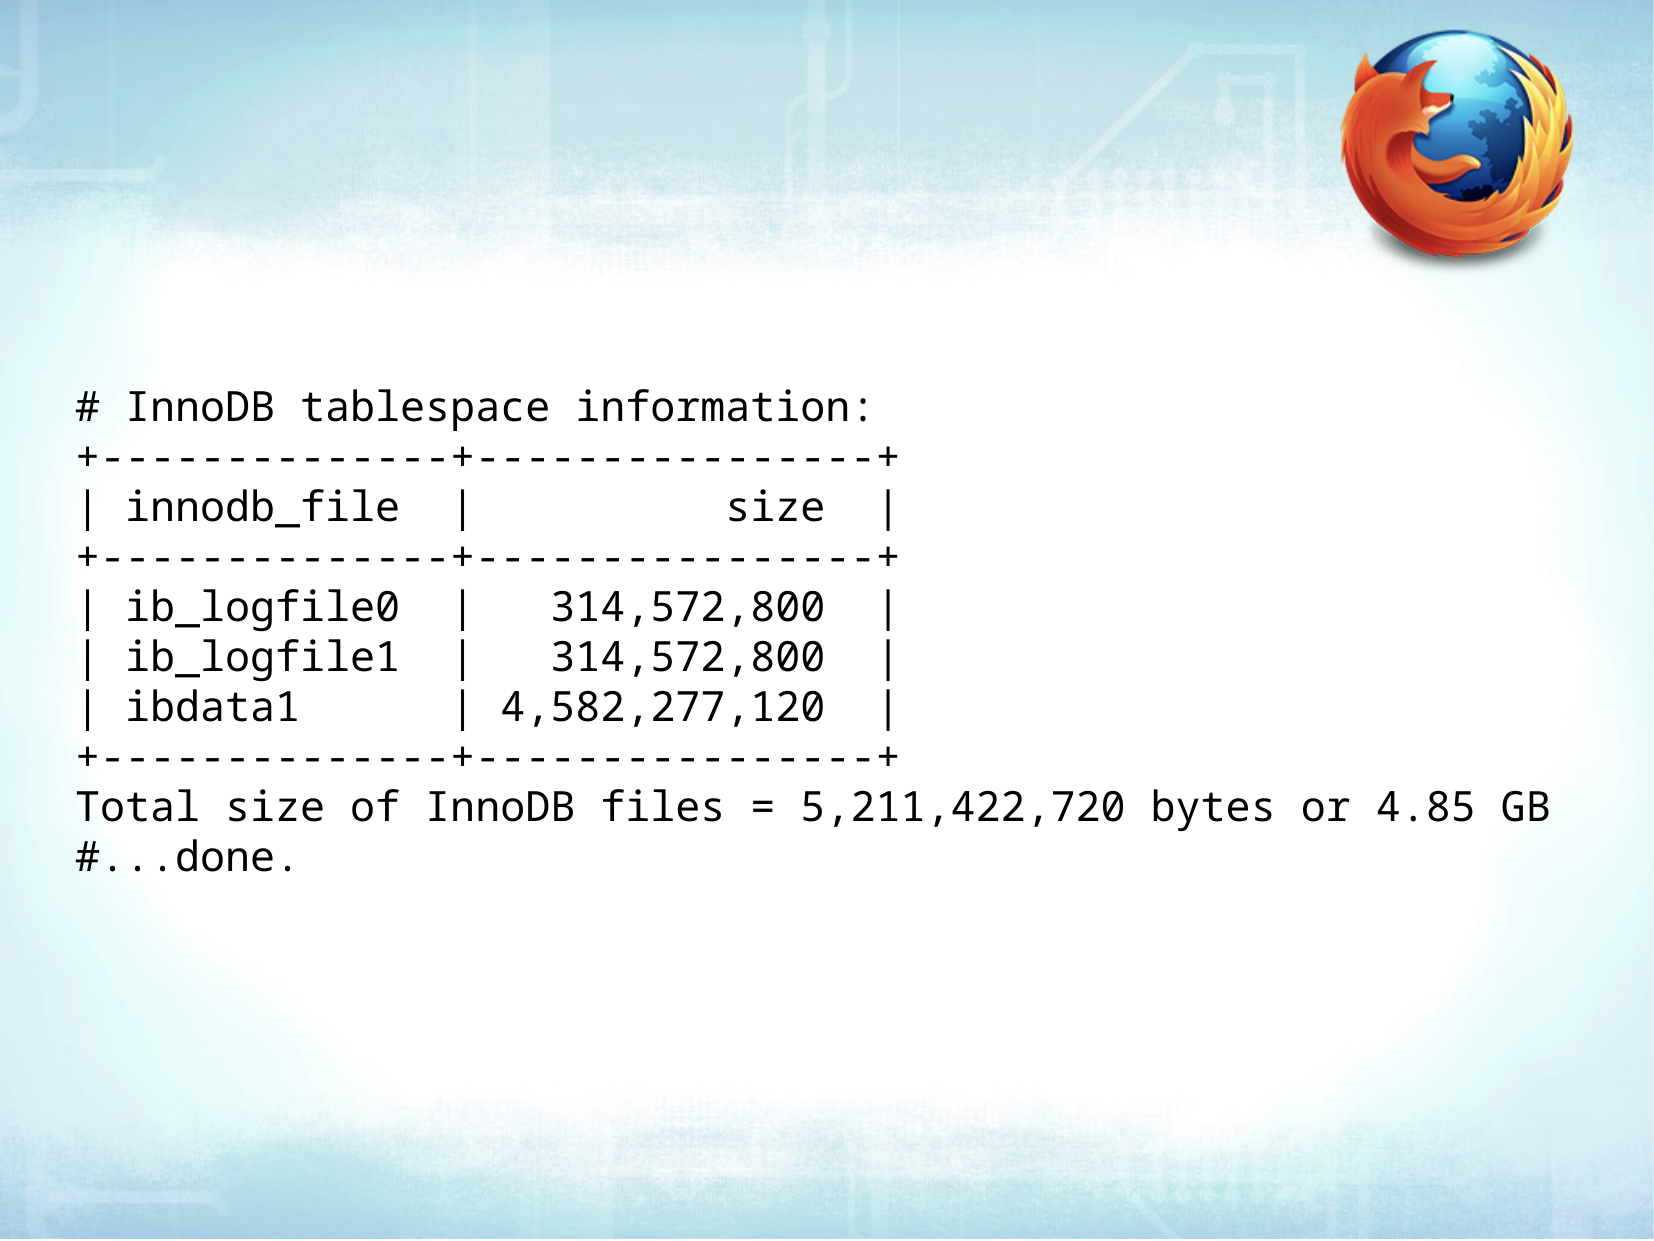

# # InnoDB tablespace information:
+--------------+----------------+
| innodb_file | size |
+--------------+----------------+
| ib_logfile0 | 314,572,800 |
| ib_logfile1 | 314,572,800 |
| ibdata1 | 4,582,277,120 |
+--------------+----------------+
Total size of InnoDB files = 5,211,422,720 bytes or 4.85 GB
#...done.